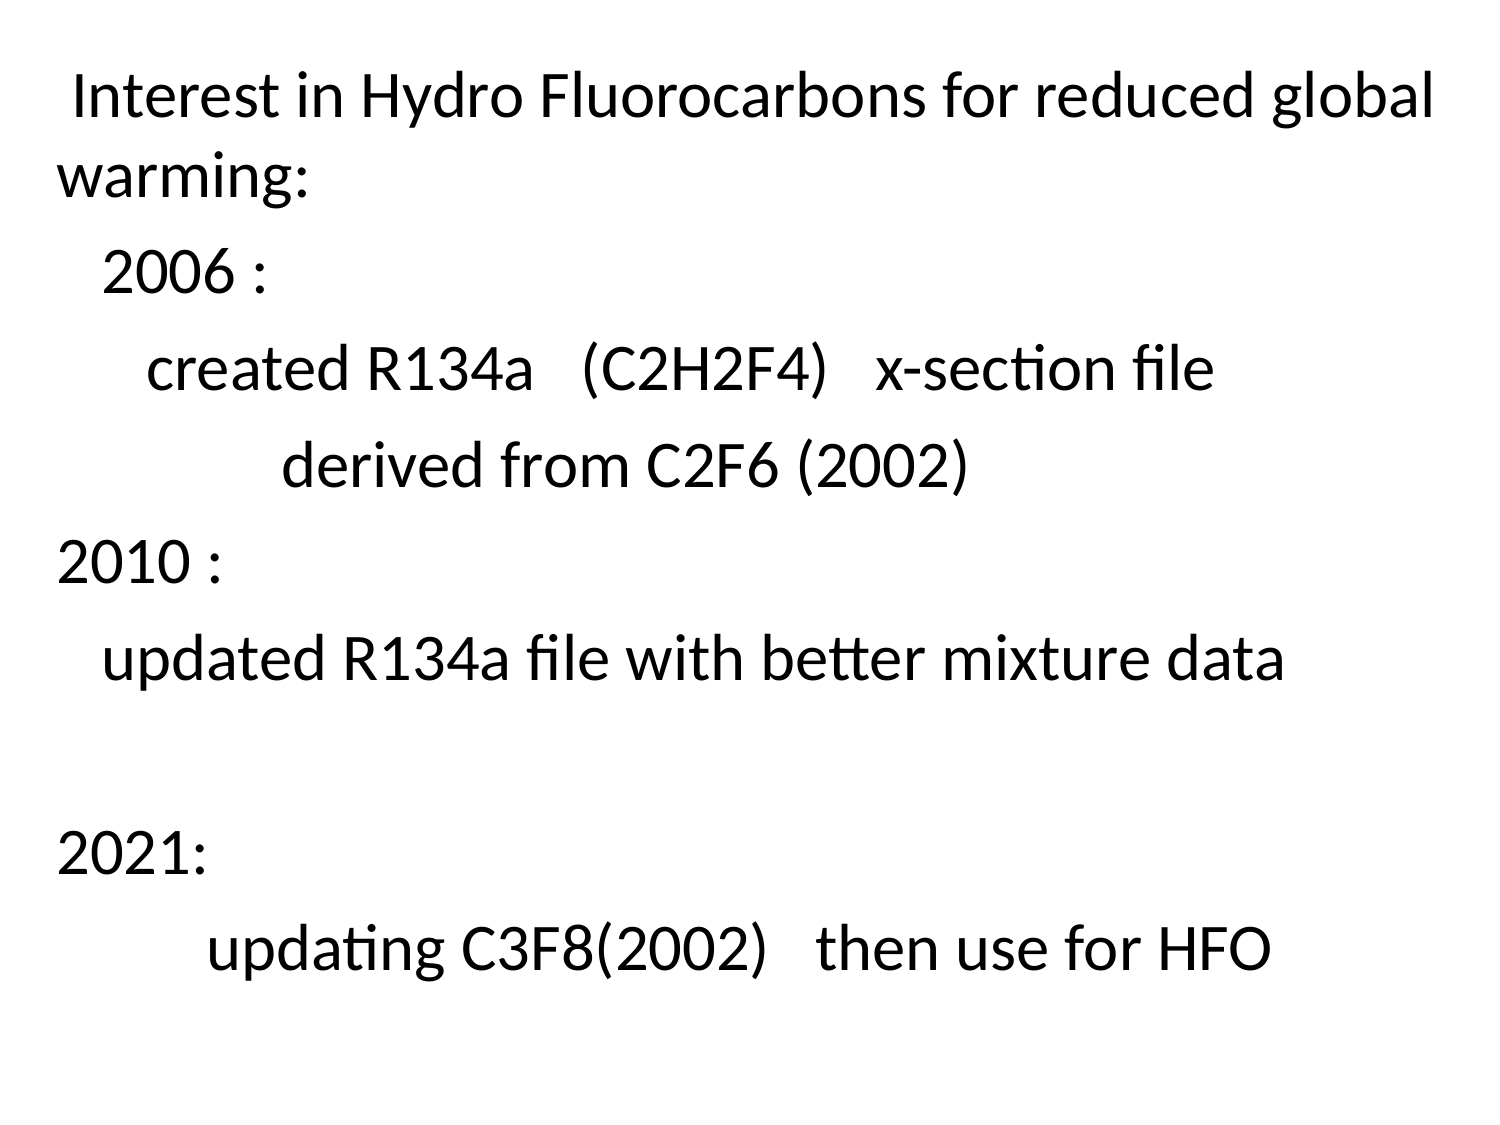

# Interest in Hydro Fluorocarbons for reduced global warming:
 2006 :
 created R134a (C2H2F4) x-section file
 derived from C2F6 (2002)
2010 :
 updated R134a file with better mixture data
2021:
 updating C3F8(2002) then use for HFO